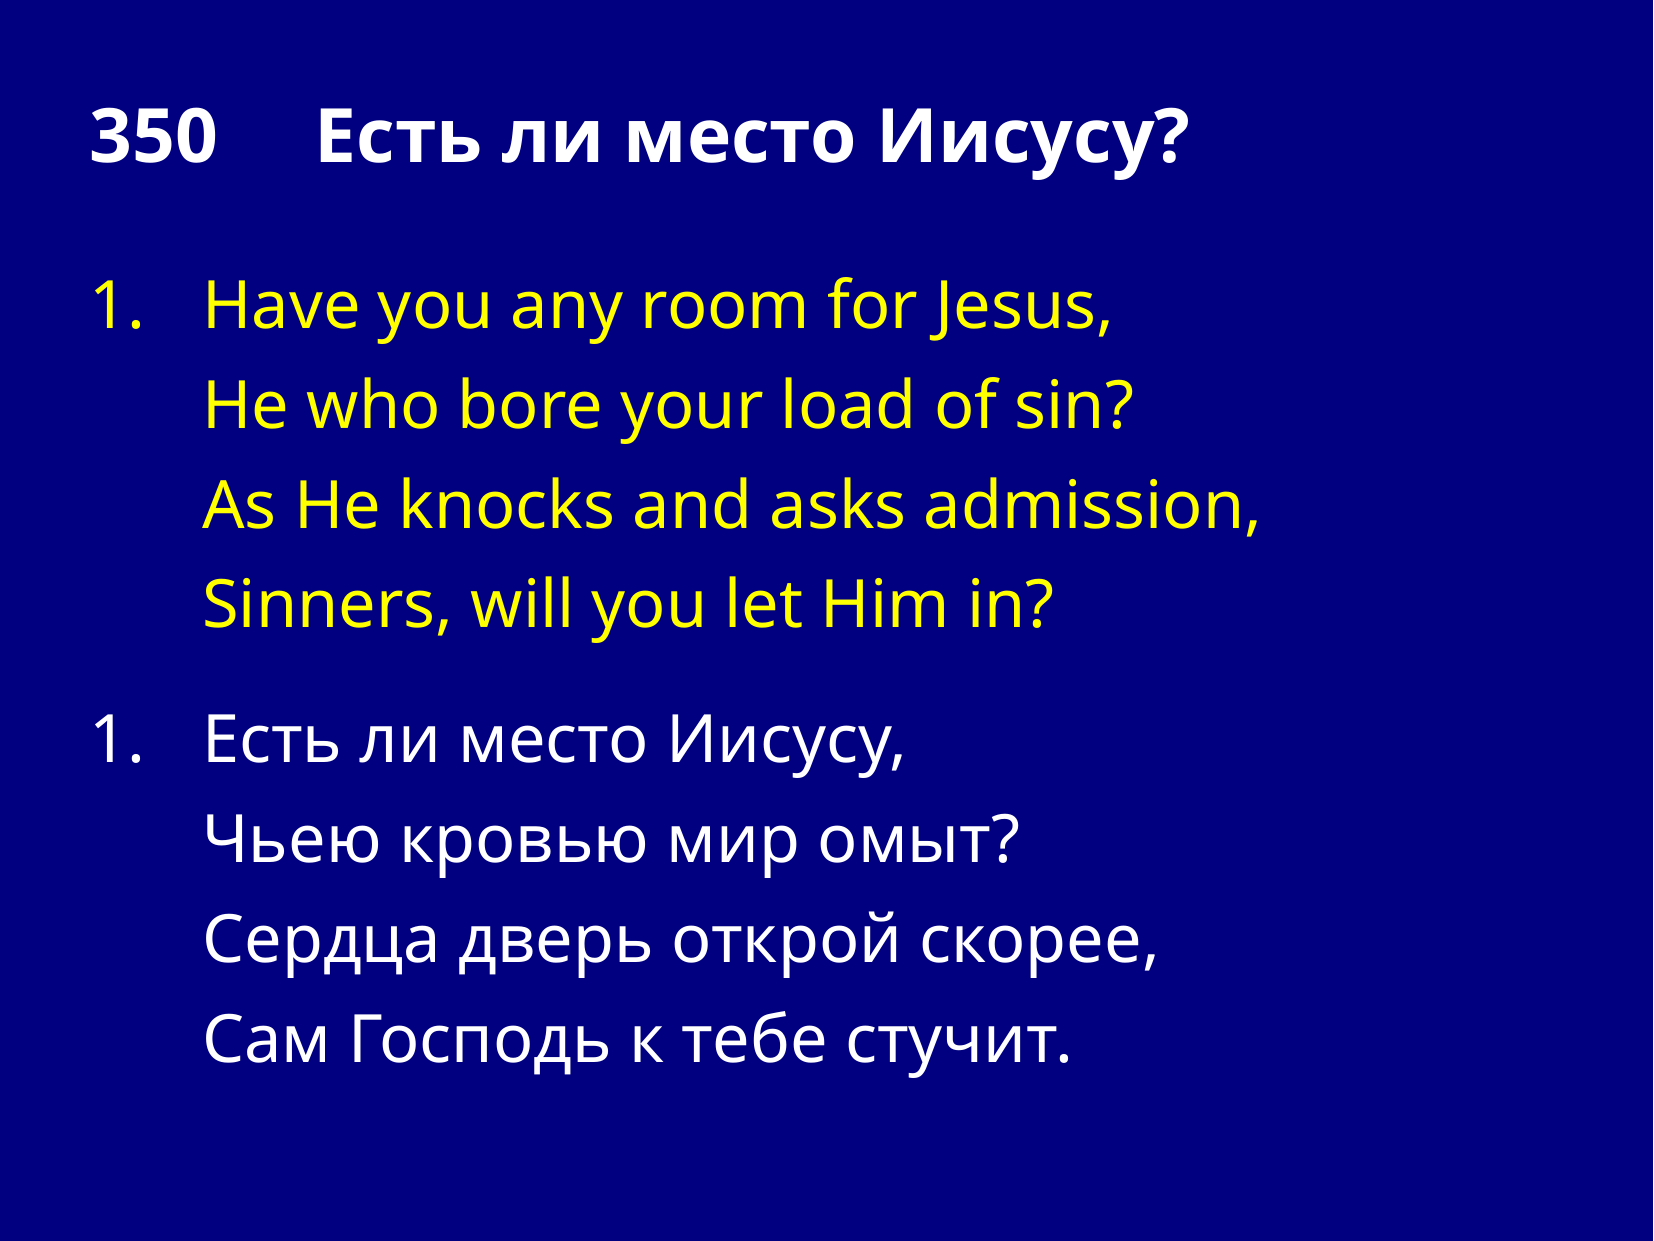

350	Есть ли место Иисусу?
1.	Have you any room for Jesus,
	He who bore your load of sin?
	As He knocks and asks admission,
	Sinners, will you let Him in?
1.	Есть ли место Иисусу,
	Чьею кровью мир омыт?
	Сердца дверь открой скорее,
	Сам Господь к тебе стучит.